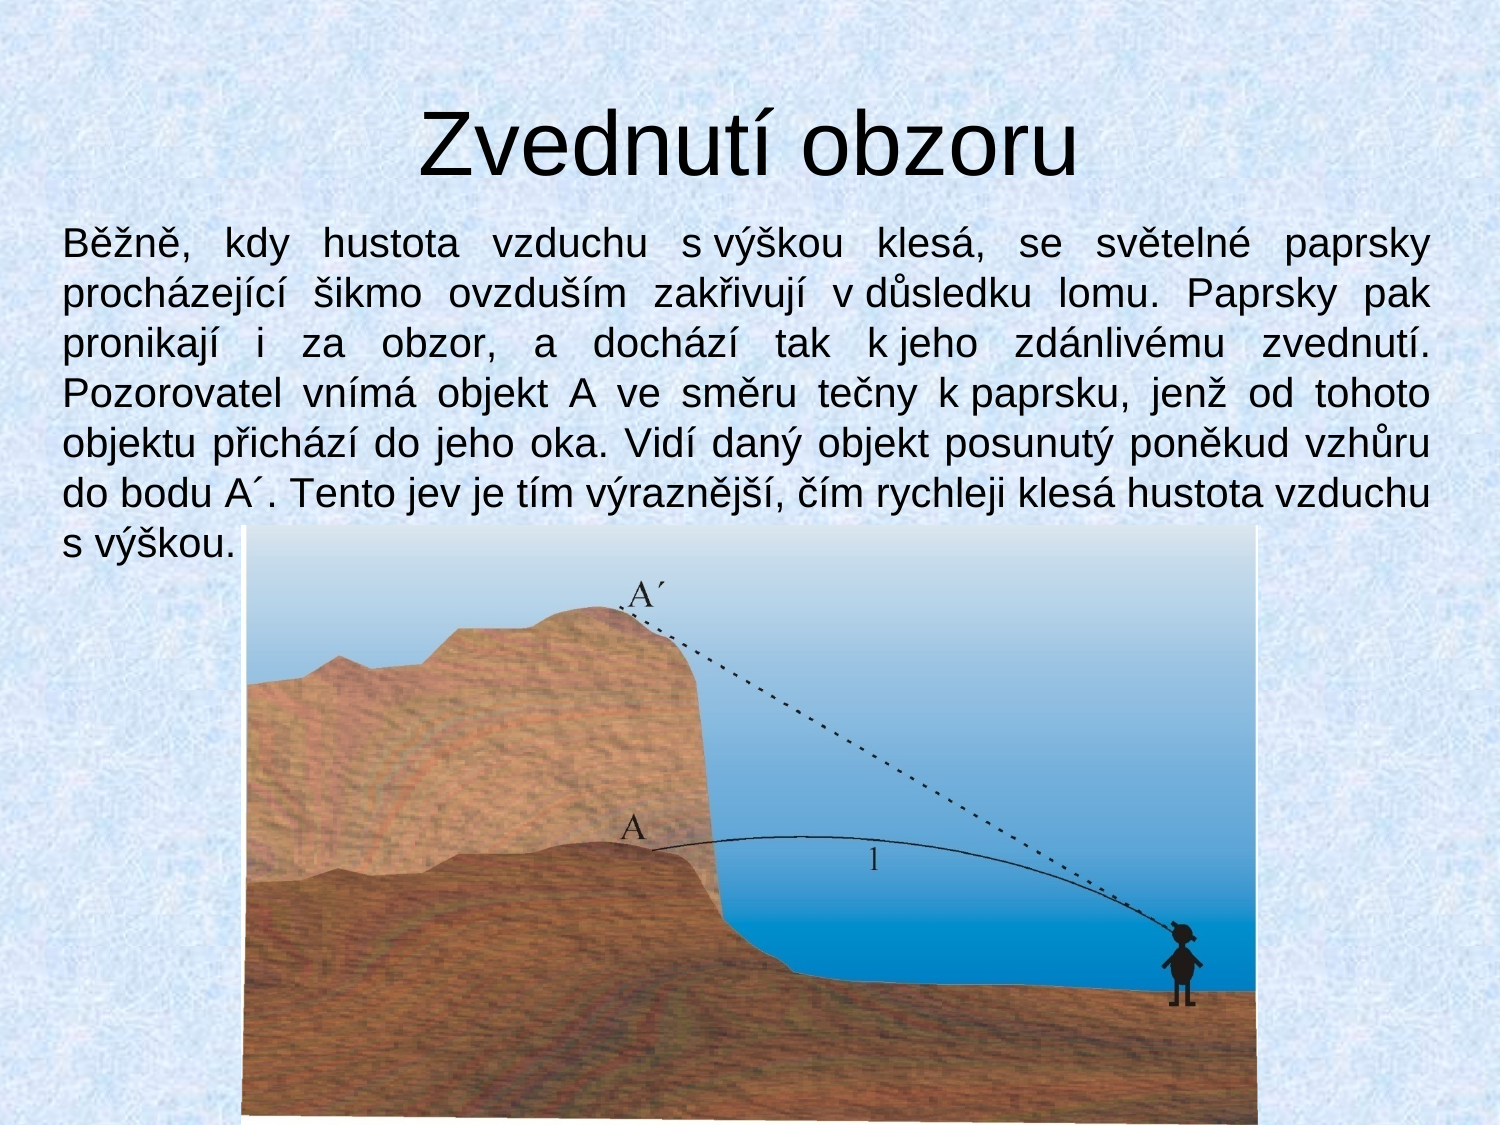

# Zvednutí obzoru
Běžně, kdy hustota vzduchu s výškou klesá, se světelné paprsky procházející šikmo ovzduším zakřivují v důsledku lomu. Paprsky pak pronikají i za obzor, a dochází tak k jeho zdánlivému zvednutí. Pozorovatel vnímá objekt A ve směru tečny k paprsku, jenž od tohoto objektu přichází do jeho oka. Vidí daný objekt posunutý poněkud vzhůru do bodu A´. Tento jev je tím výraznější, čím rychleji klesá hustota vzduchu s výškou.